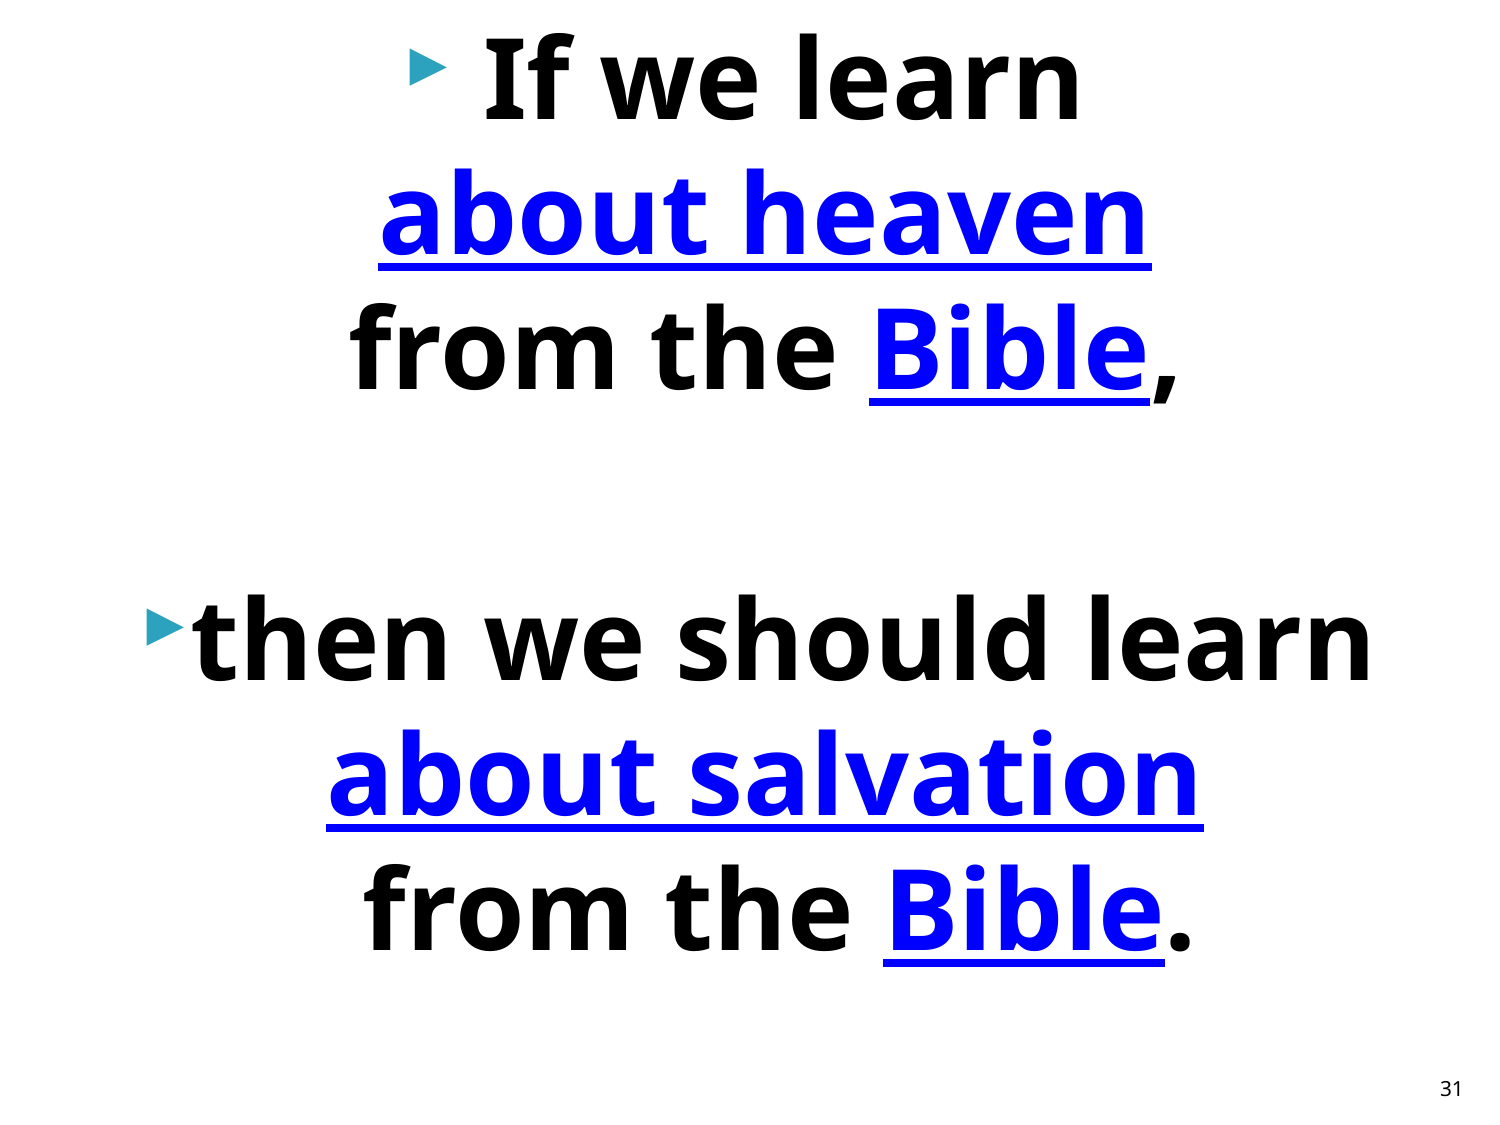

# If we learn about heaven from the Bible,
then we should learn about salvation
from the Bible.